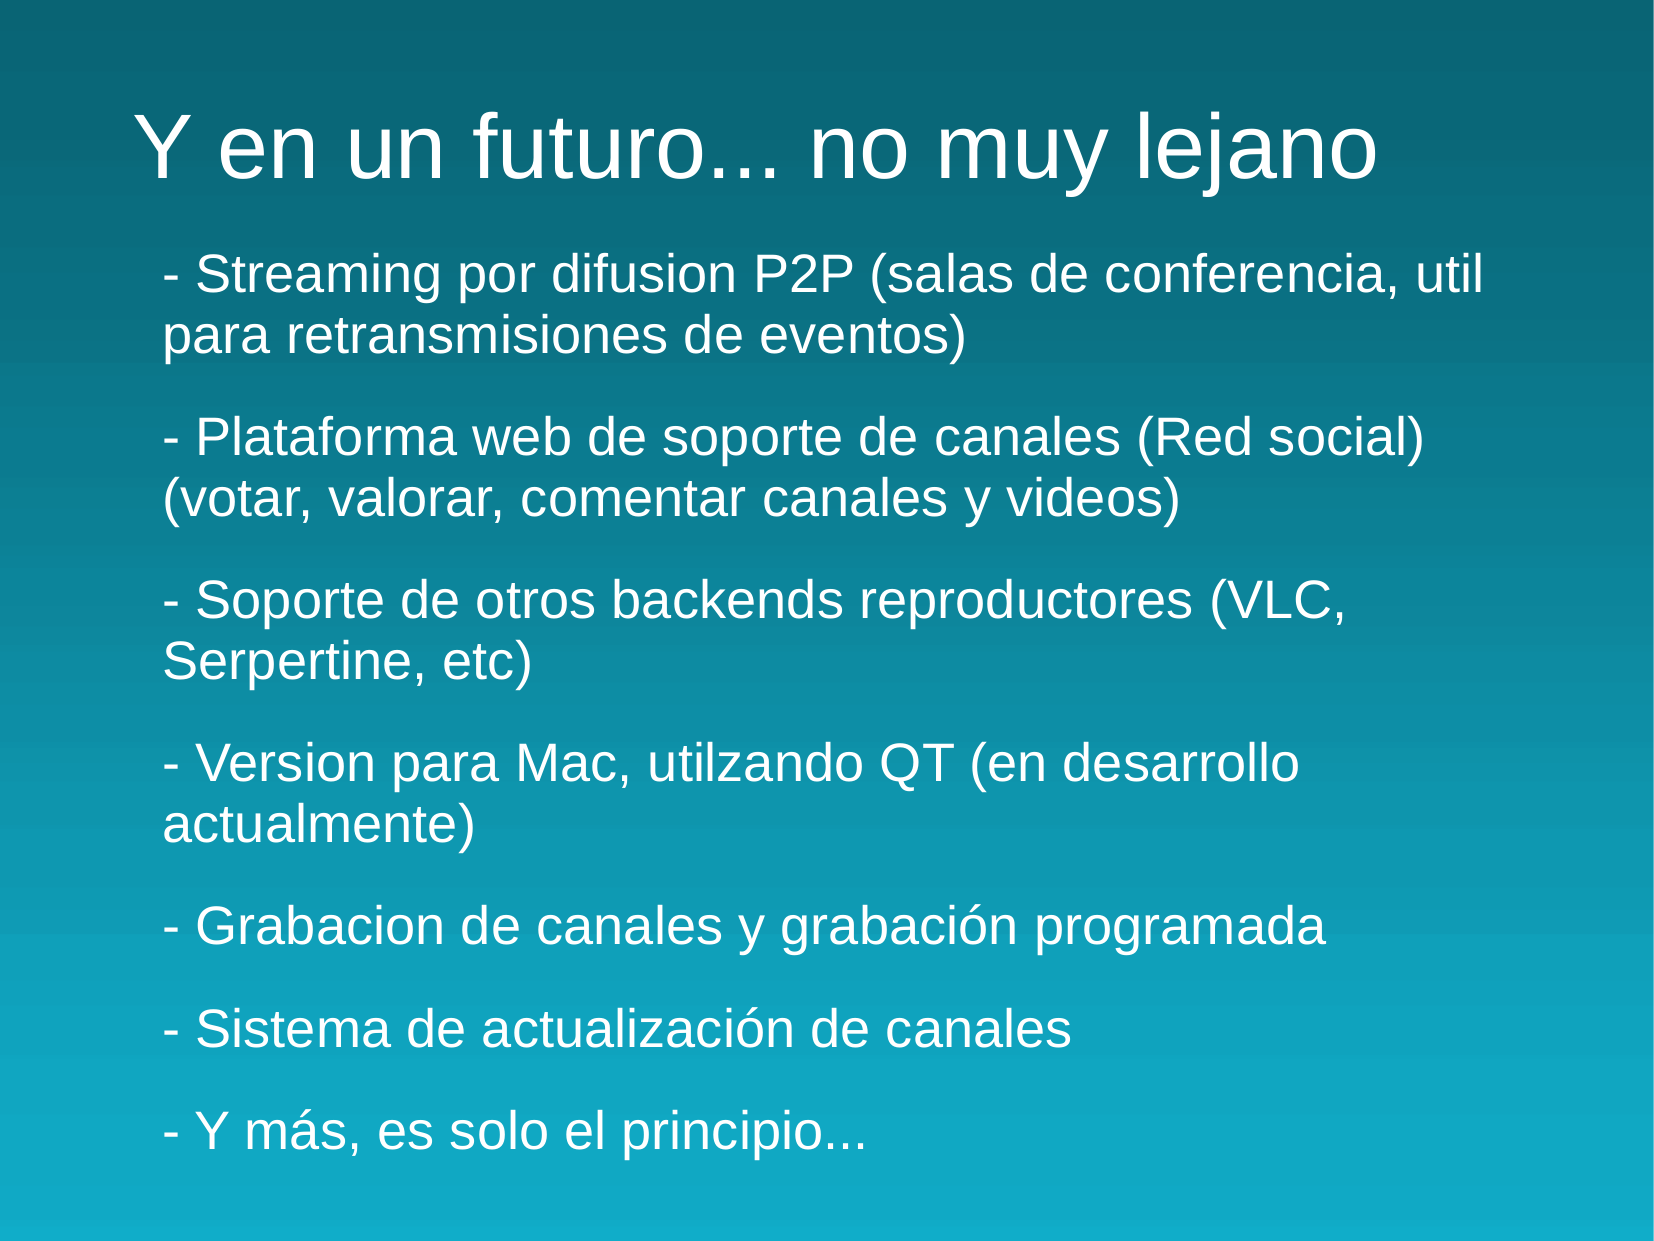

Y en un futuro... no muy lejano
- Streaming por difusion P2P (salas de conferencia, util para retransmisiones de eventos)
- Plataforma web de soporte de canales (Red social) (votar, valorar, comentar canales y videos)
- Soporte de otros backends reproductores (VLC, Serpertine, etc)
- Version para Mac, utilzando QT (en desarrollo actualmente)
- Grabacion de canales y grabación programada
- Sistema de actualización de canales
- Y más, es solo el principio...